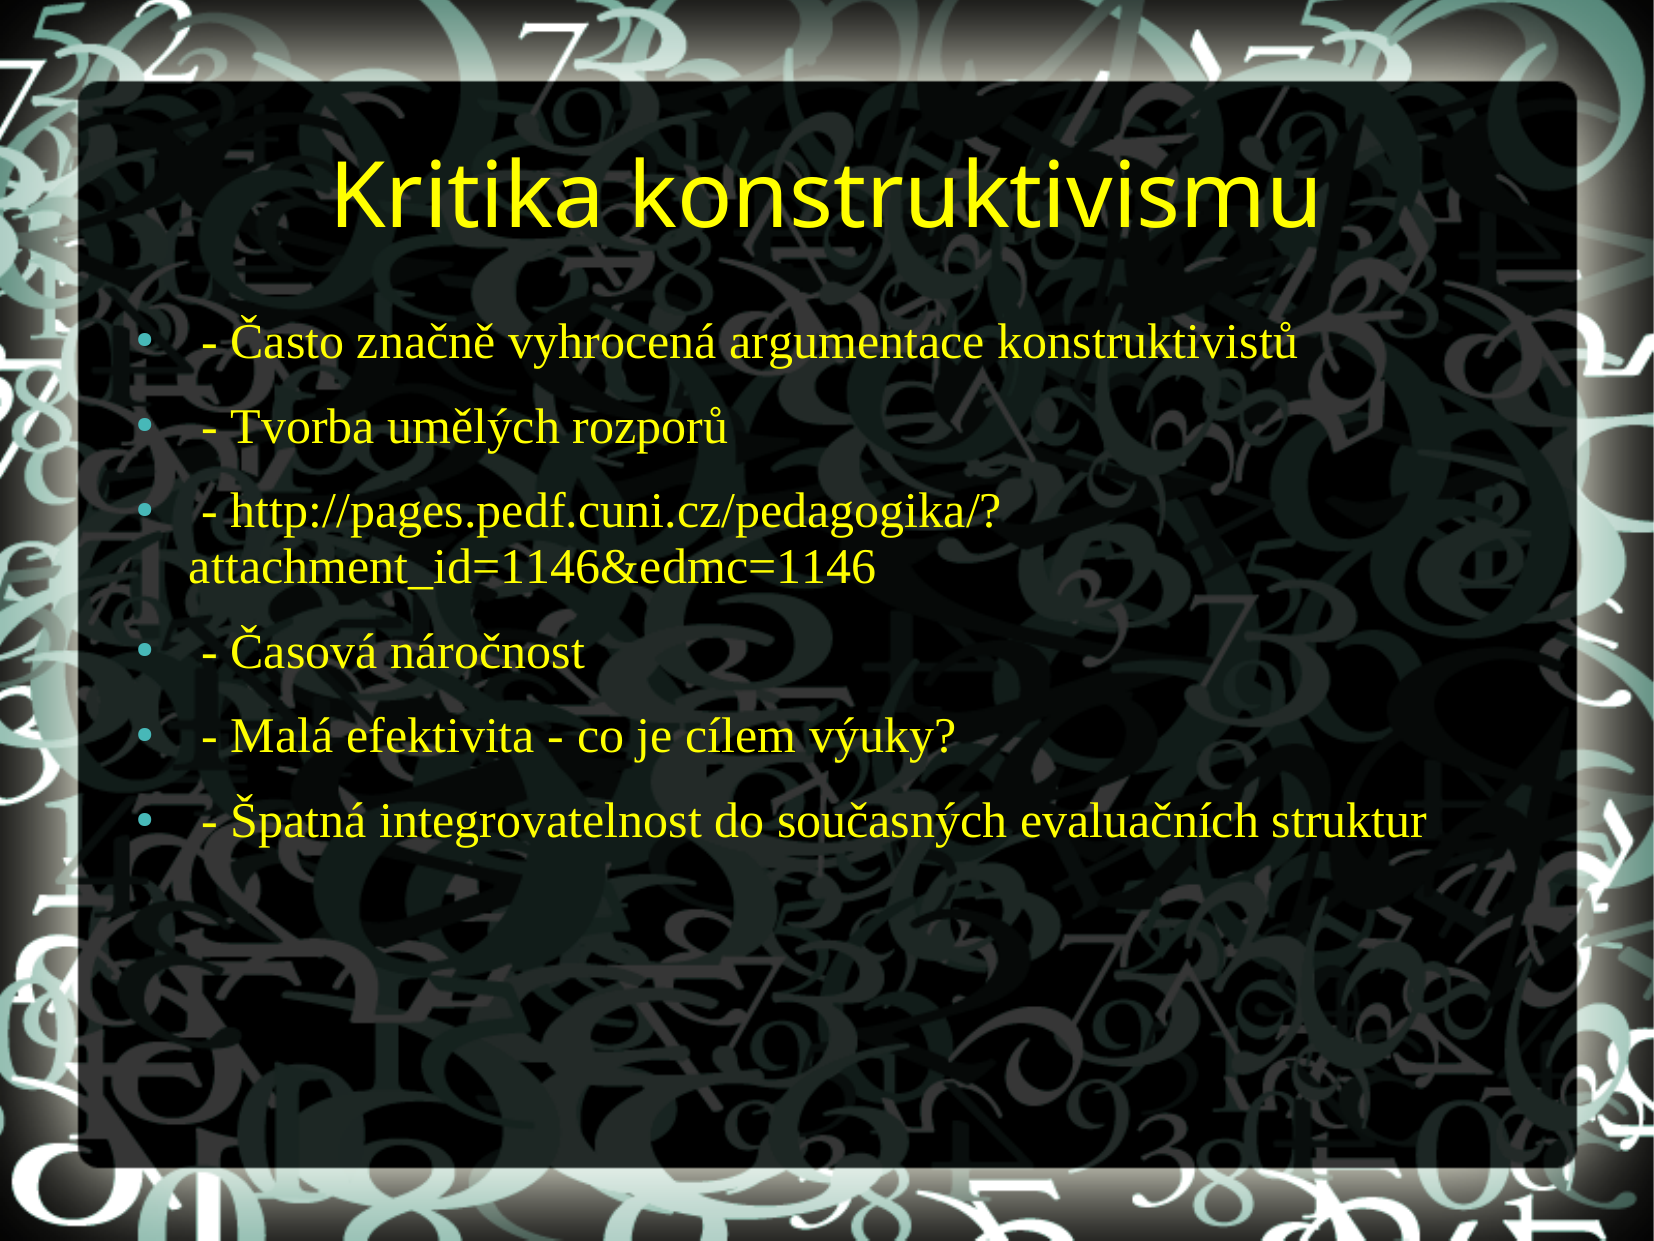

# Kritika konstruktivismu
 - Často značně vyhrocená argumentace konstruktivistů
 - Tvorba umělých rozporů
 - http://pages.pedf.cuni.cz/pedagogika/?attachment_id=1146&edmc=1146
 - Časová náročnost
 - Malá efektivita - co je cílem výuky?
 - Špatná integrovatelnost do současných evaluačních struktur